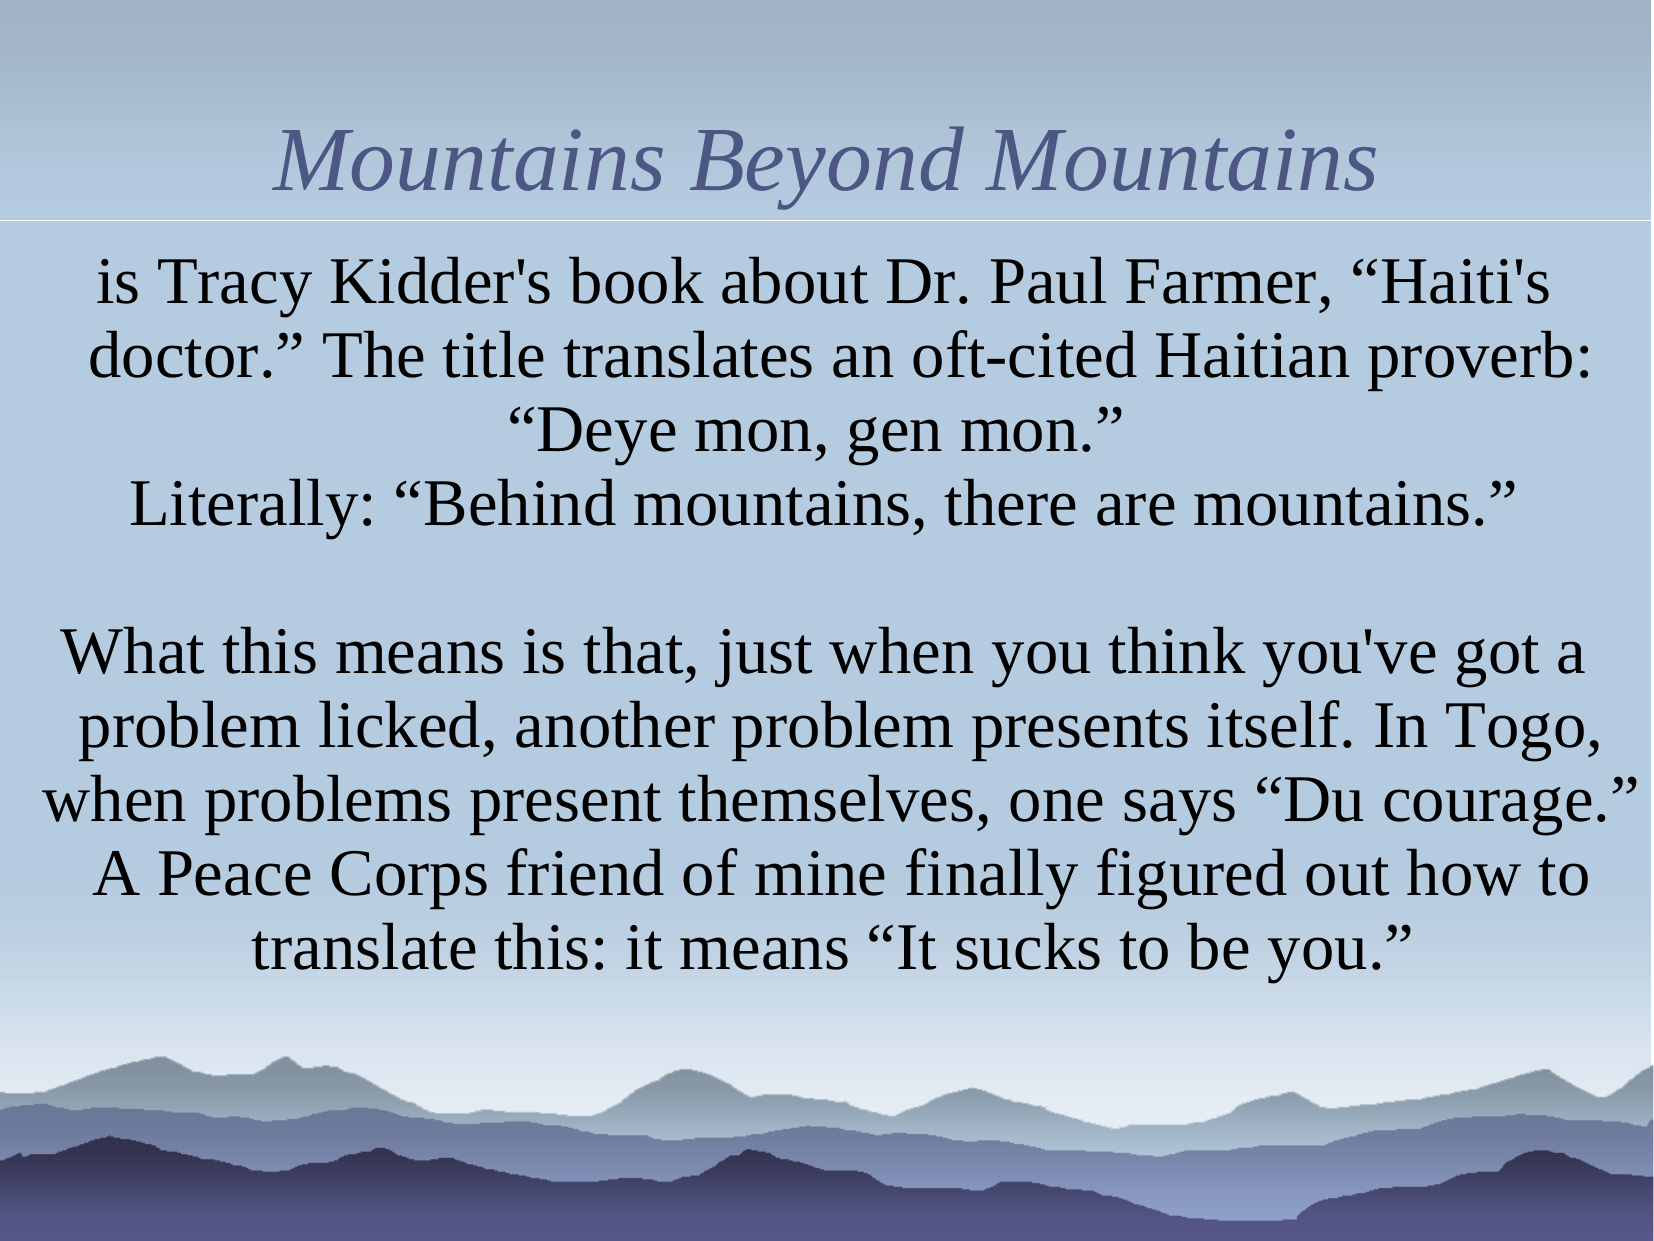

# Mountains Beyond Mountains
is Tracy Kidder's book about Dr. Paul Farmer, “Haiti's doctor.” The title translates an oft-cited Haitian proverb:
“Deye mon, gen mon.”
Literally: “Behind mountains, there are mountains.”
What this means is that, just when you think you've got a problem licked, another problem presents itself. In Togo, when problems present themselves, one says “Du courage.” A Peace Corps friend of mine finally figured out how to translate this: it means “It sucks to be you.”